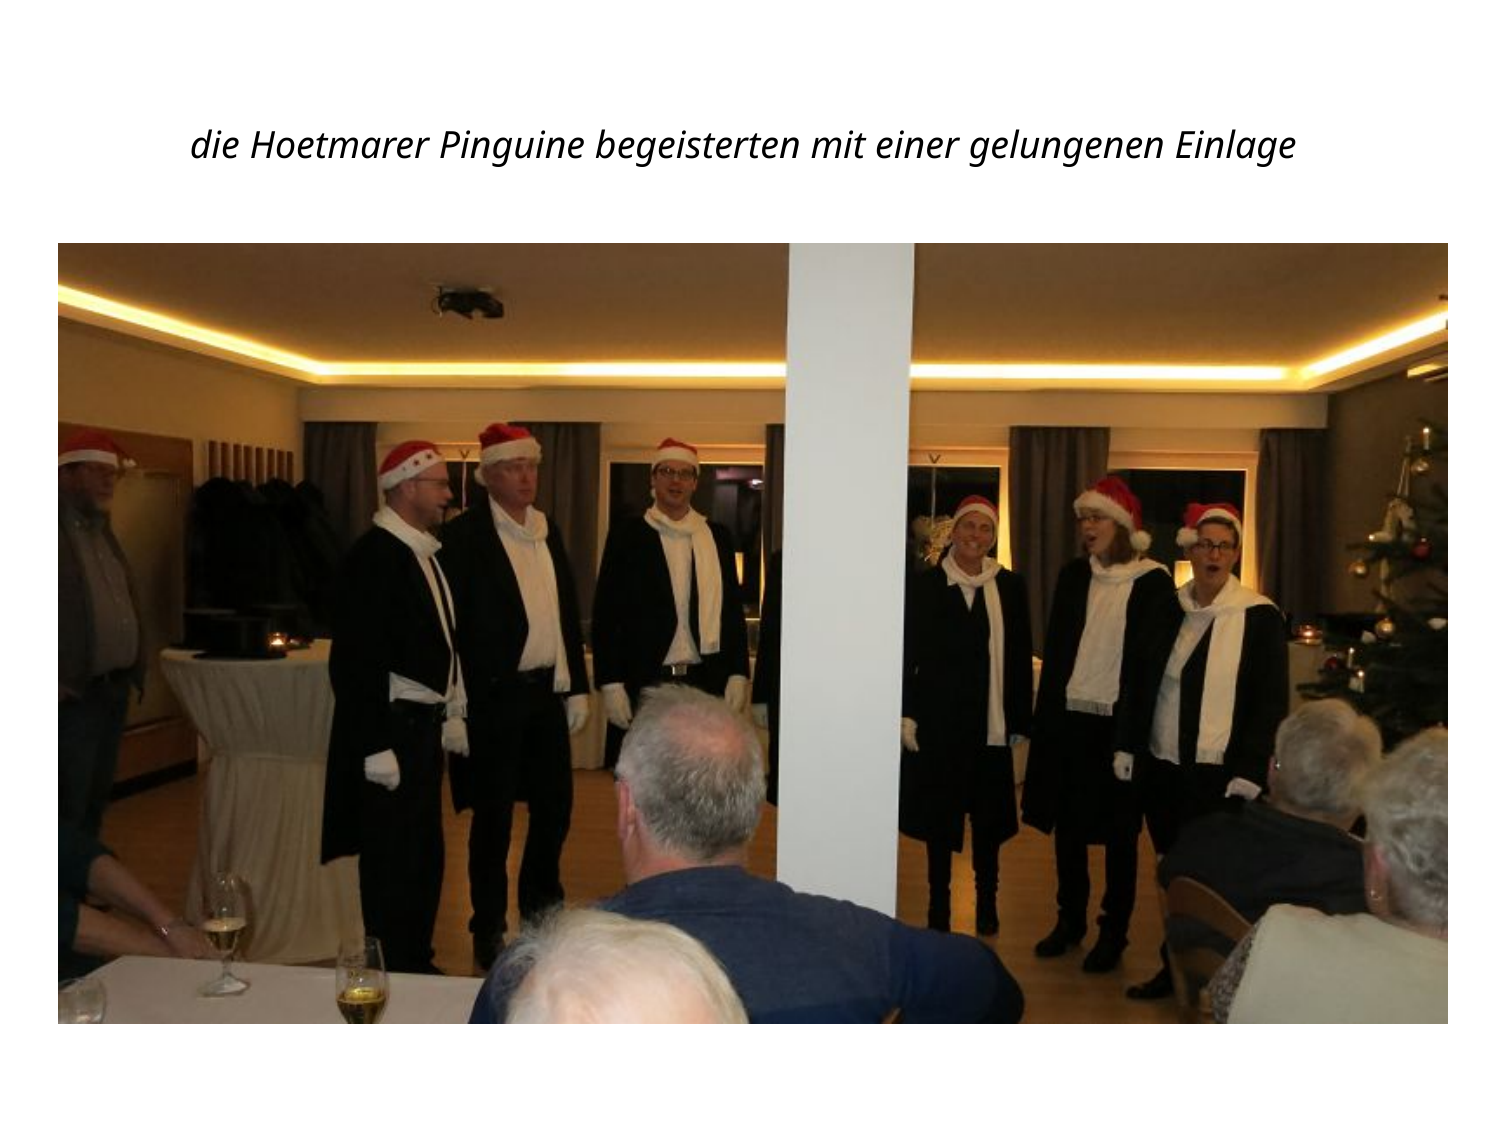

die Hoetmarer Pinguine begeisterten mit einer gelungenen Einlage